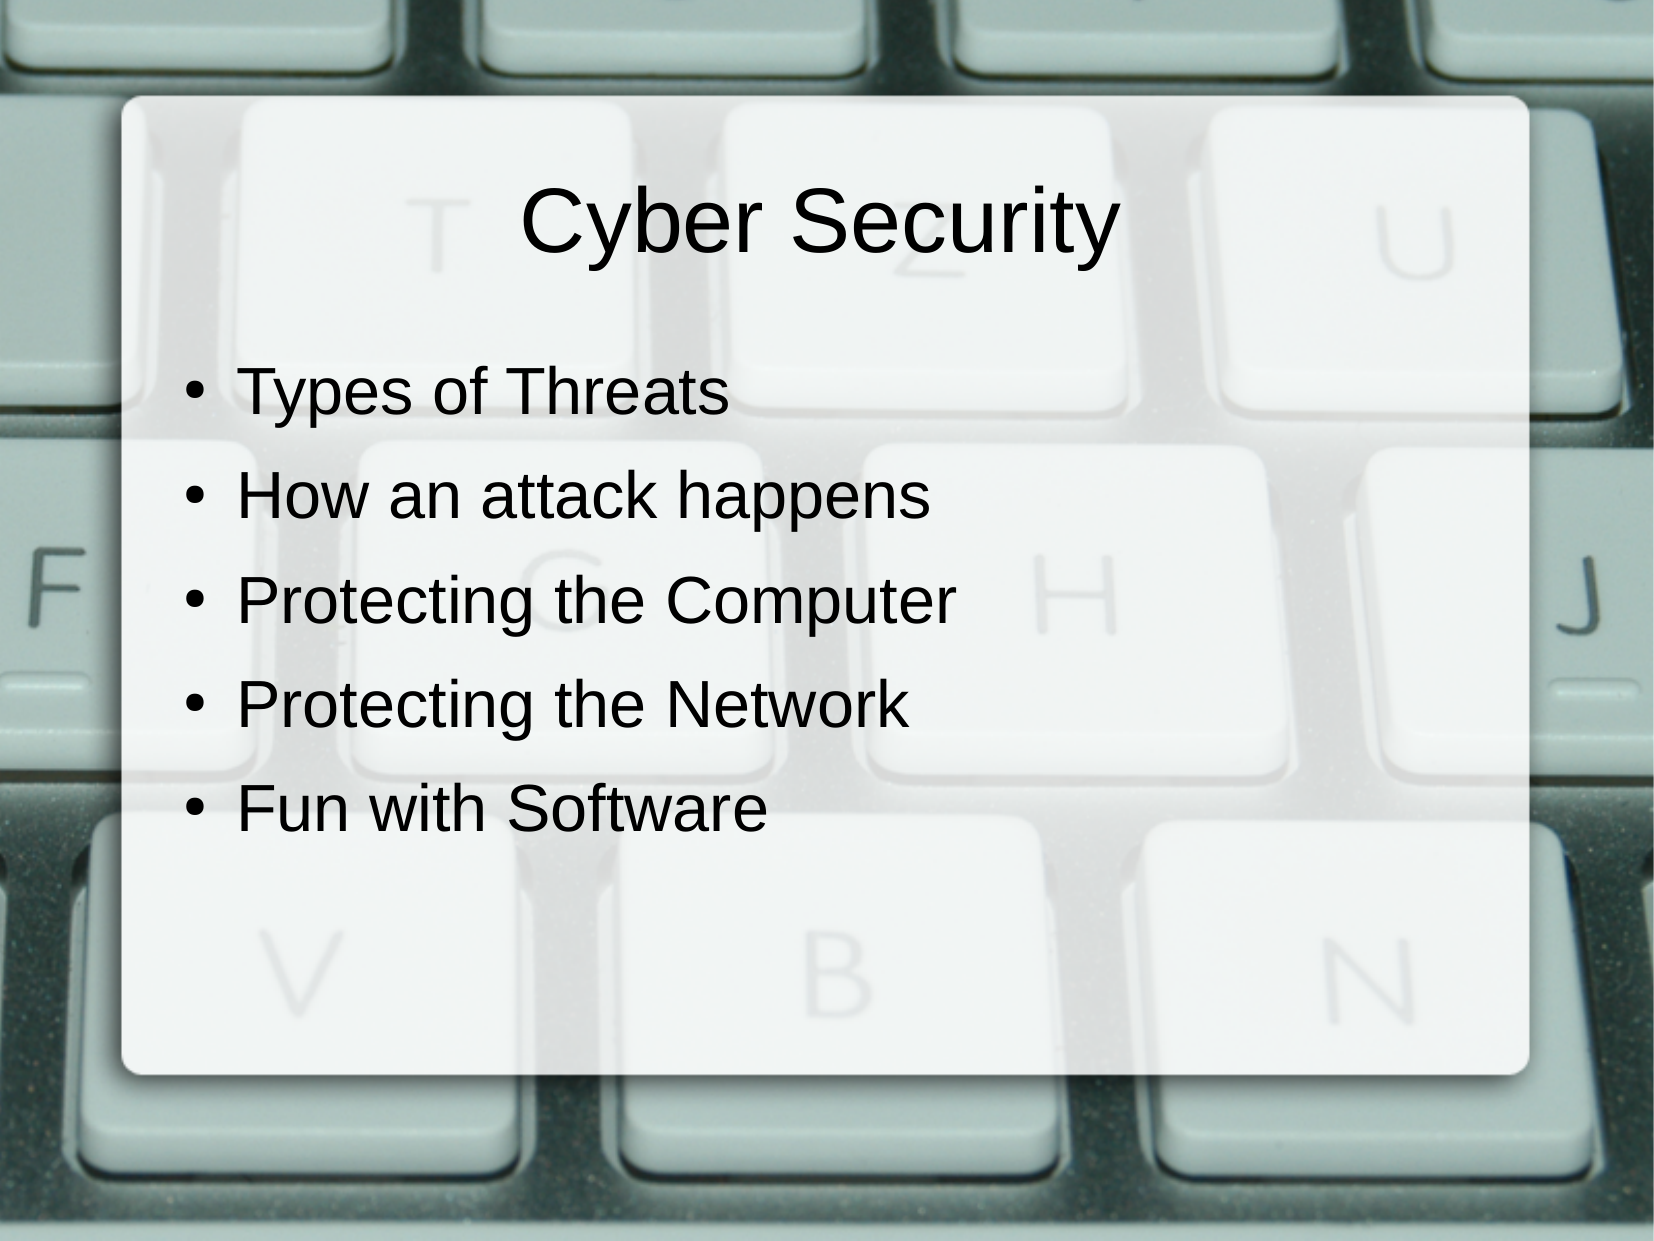

# Cyber Security
Types of Threats
How an attack happens
Protecting the Computer
Protecting the Network
Fun with Software